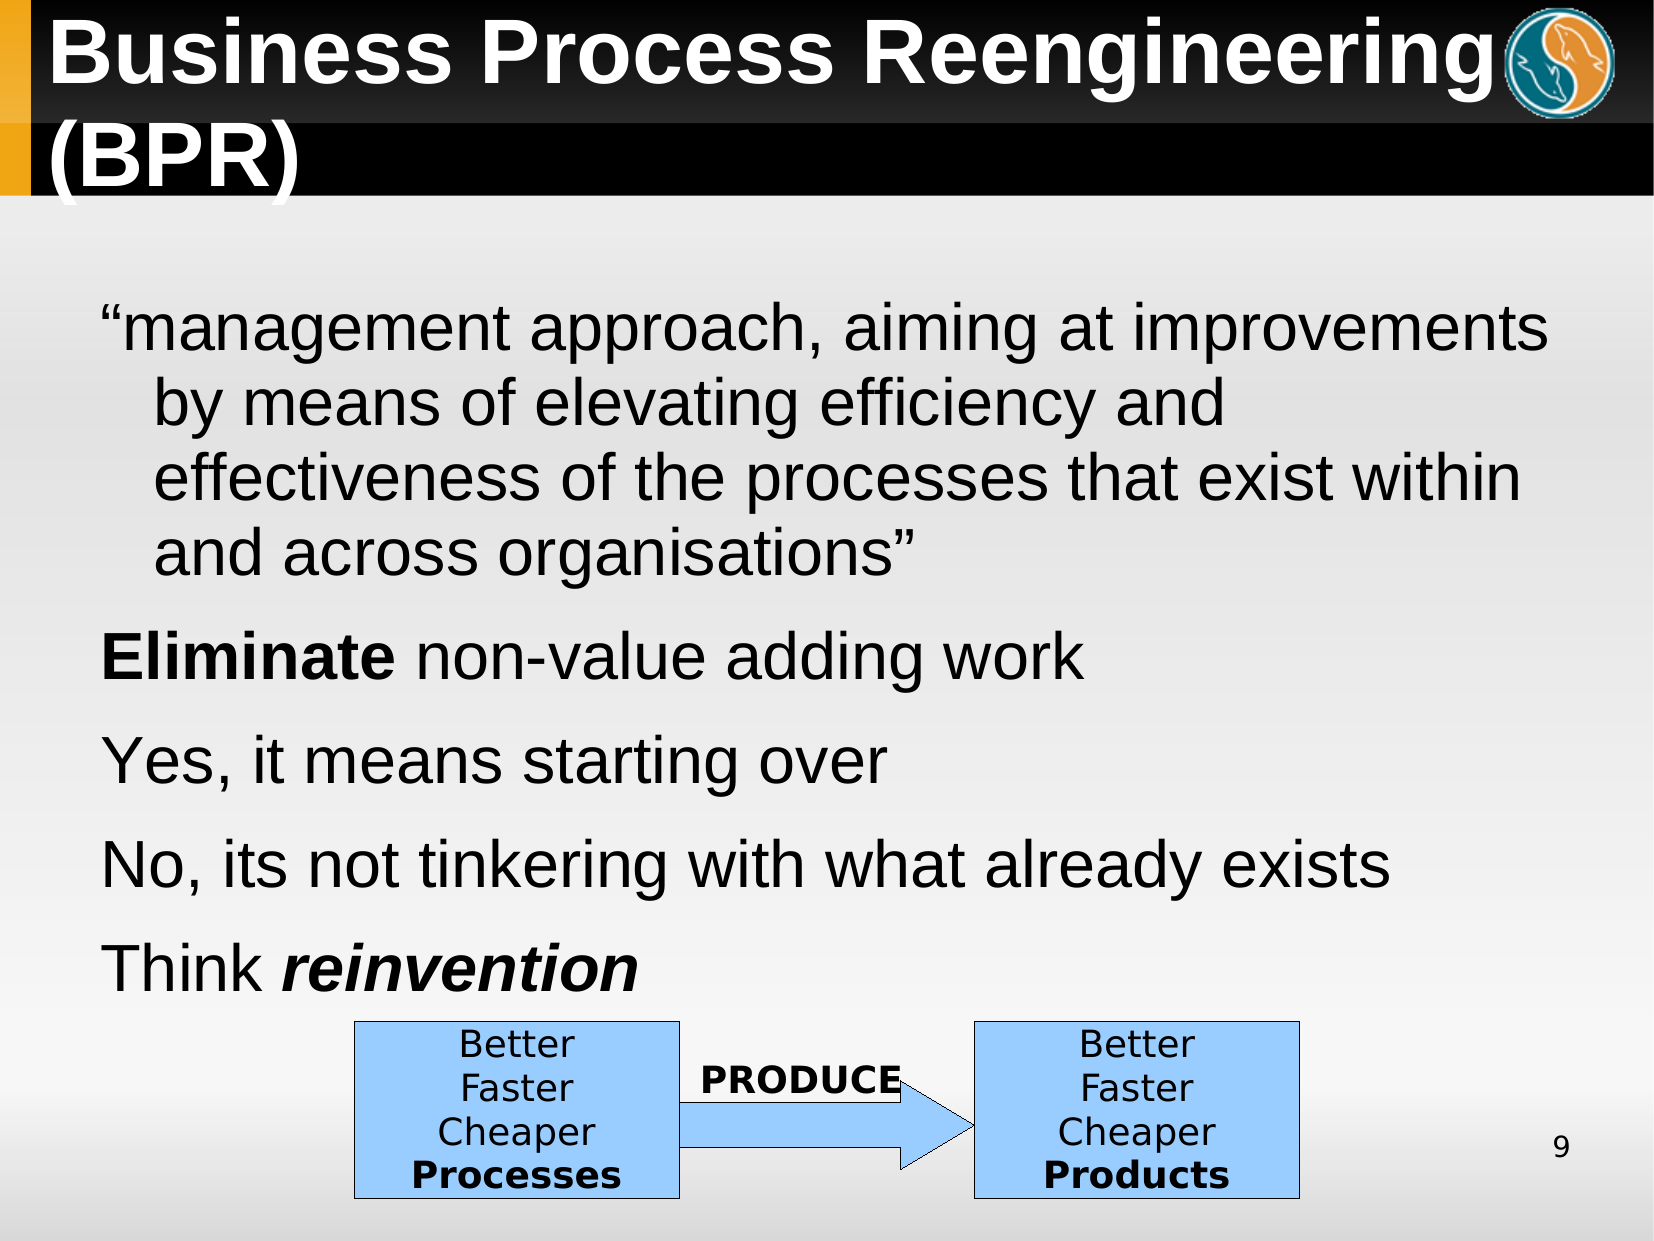

# Business Process Reengineering (BPR)
“management approach, aiming at improvements by means of elevating efficiency and effectiveness of the processes that exist within and across organisations”
Eliminate non-value adding work
Yes, it means starting over
No, its not tinkering with what already exists
Think reinvention
Better
Faster
Cheaper
Processes
Better
Faster
Cheaper
Products
PRODUCE
9